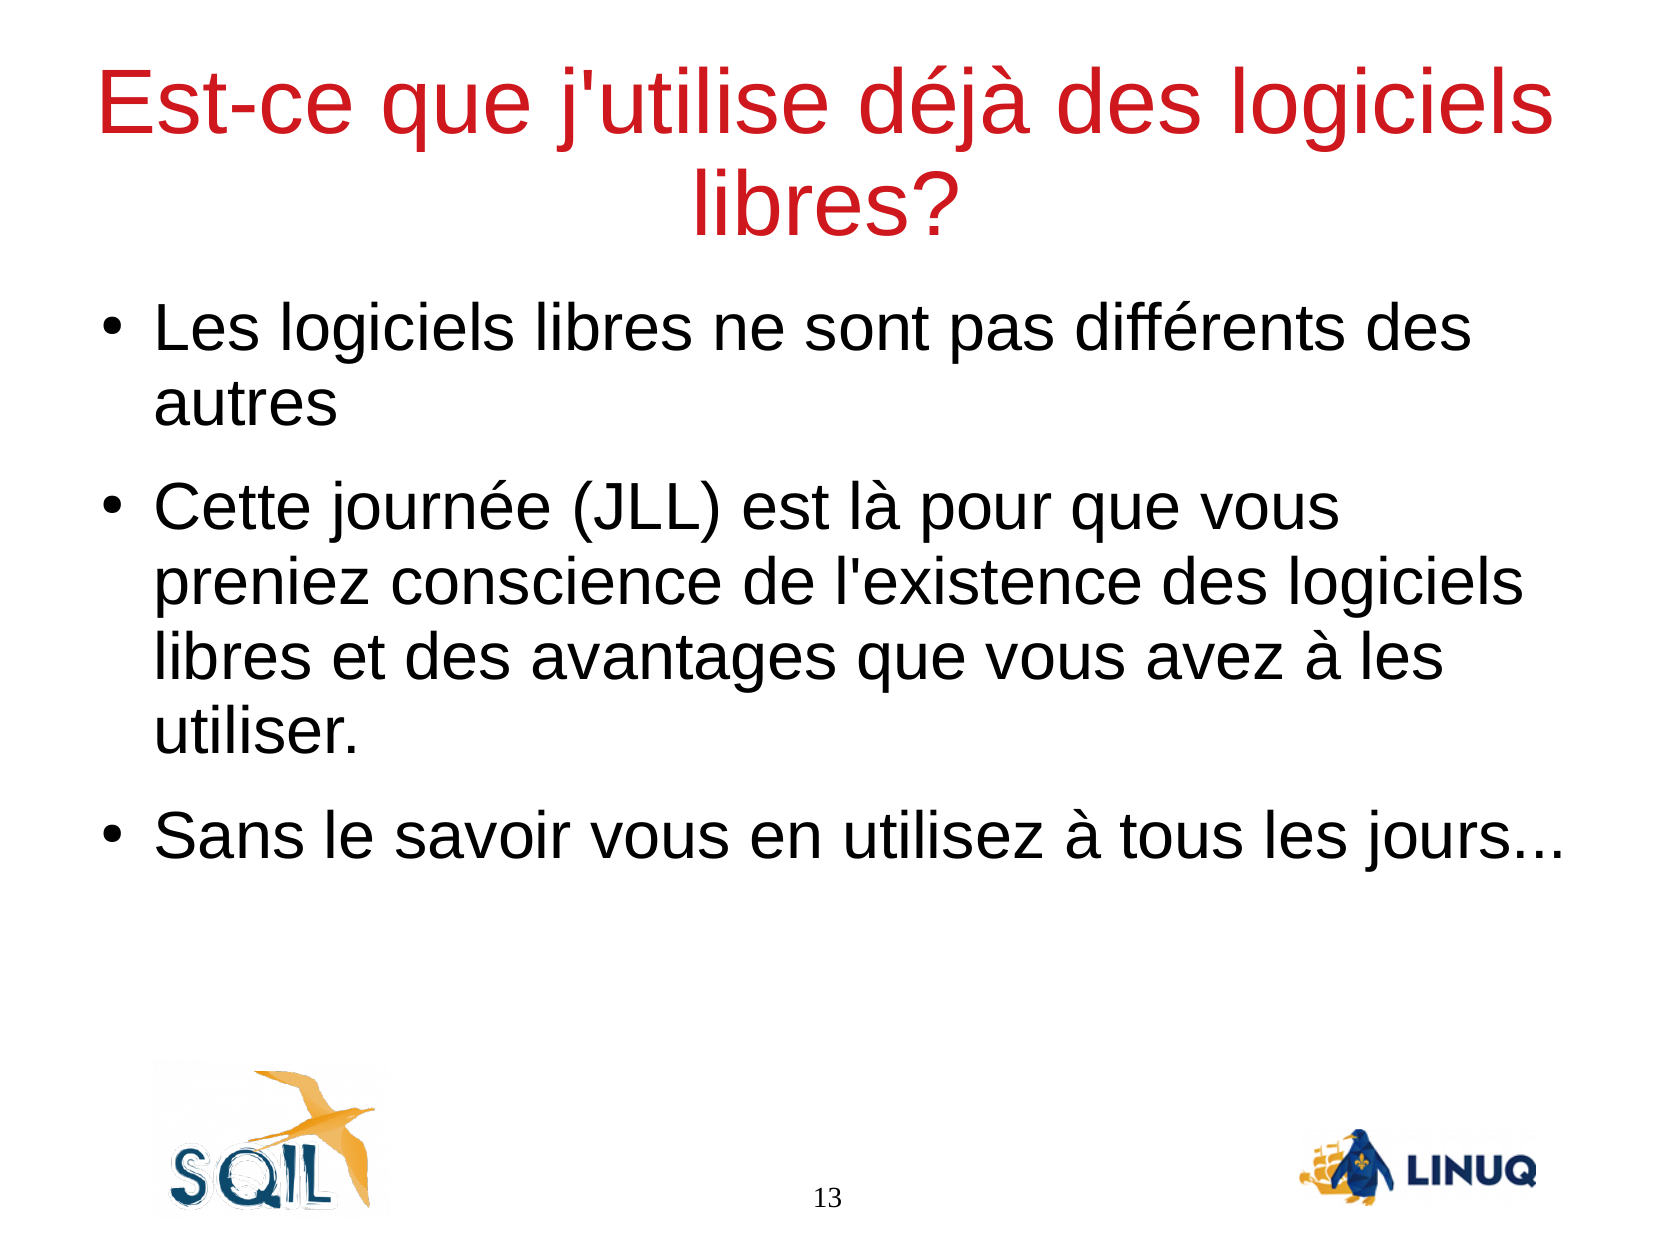

# Est-ce que j'utilise déjà des logiciels libres?
Les logiciels libres ne sont pas différents des autres
Cette journée (JLL) est là pour que vous preniez conscience de l'existence des logiciels libres et des avantages que vous avez à les utiliser.
Sans le savoir vous en utilisez à tous les jours...